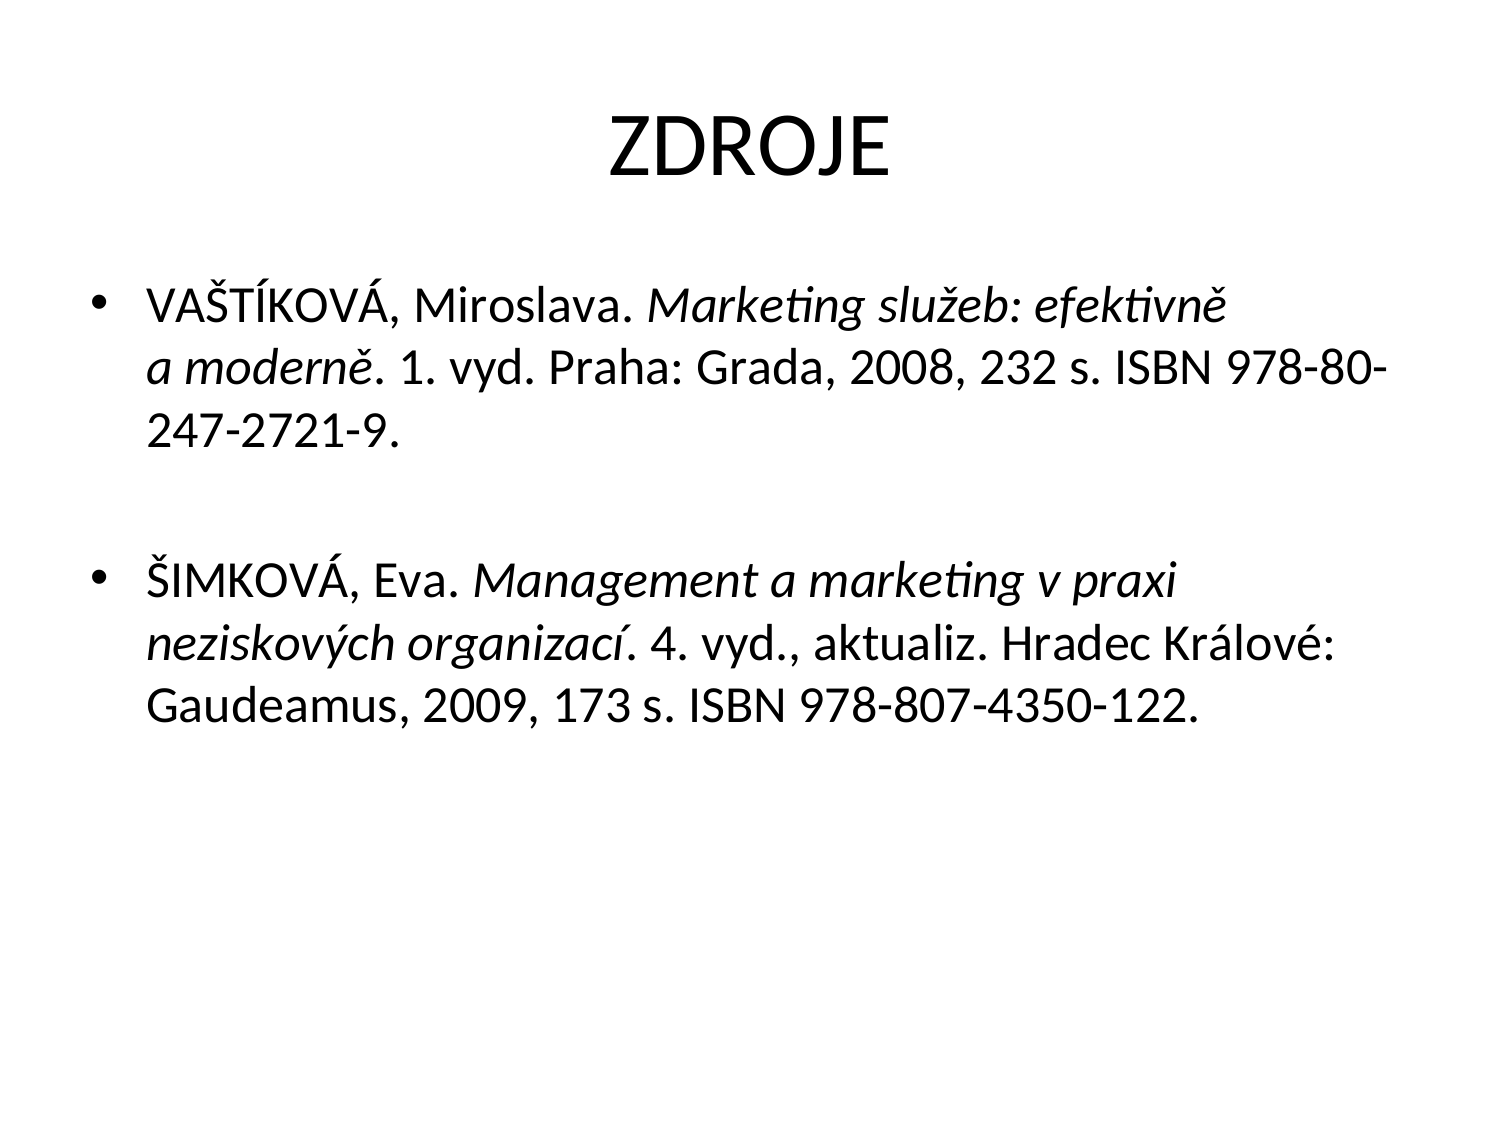

# ZDROJE
VAŠTÍKOVÁ, Miroslava. Marketing služeb: efektivně
a moderně. 1. vyd. Praha: Grada, 2008, 232 s. ISBN 978-80-247-2721-9.
ŠIMKOVÁ, Eva. Management a marketing v praxi neziskových organizací. 4. vyd., aktualiz. Hradec Králové: Gaudeamus, 2009, 173 s. ISBN 978-807-4350-122.